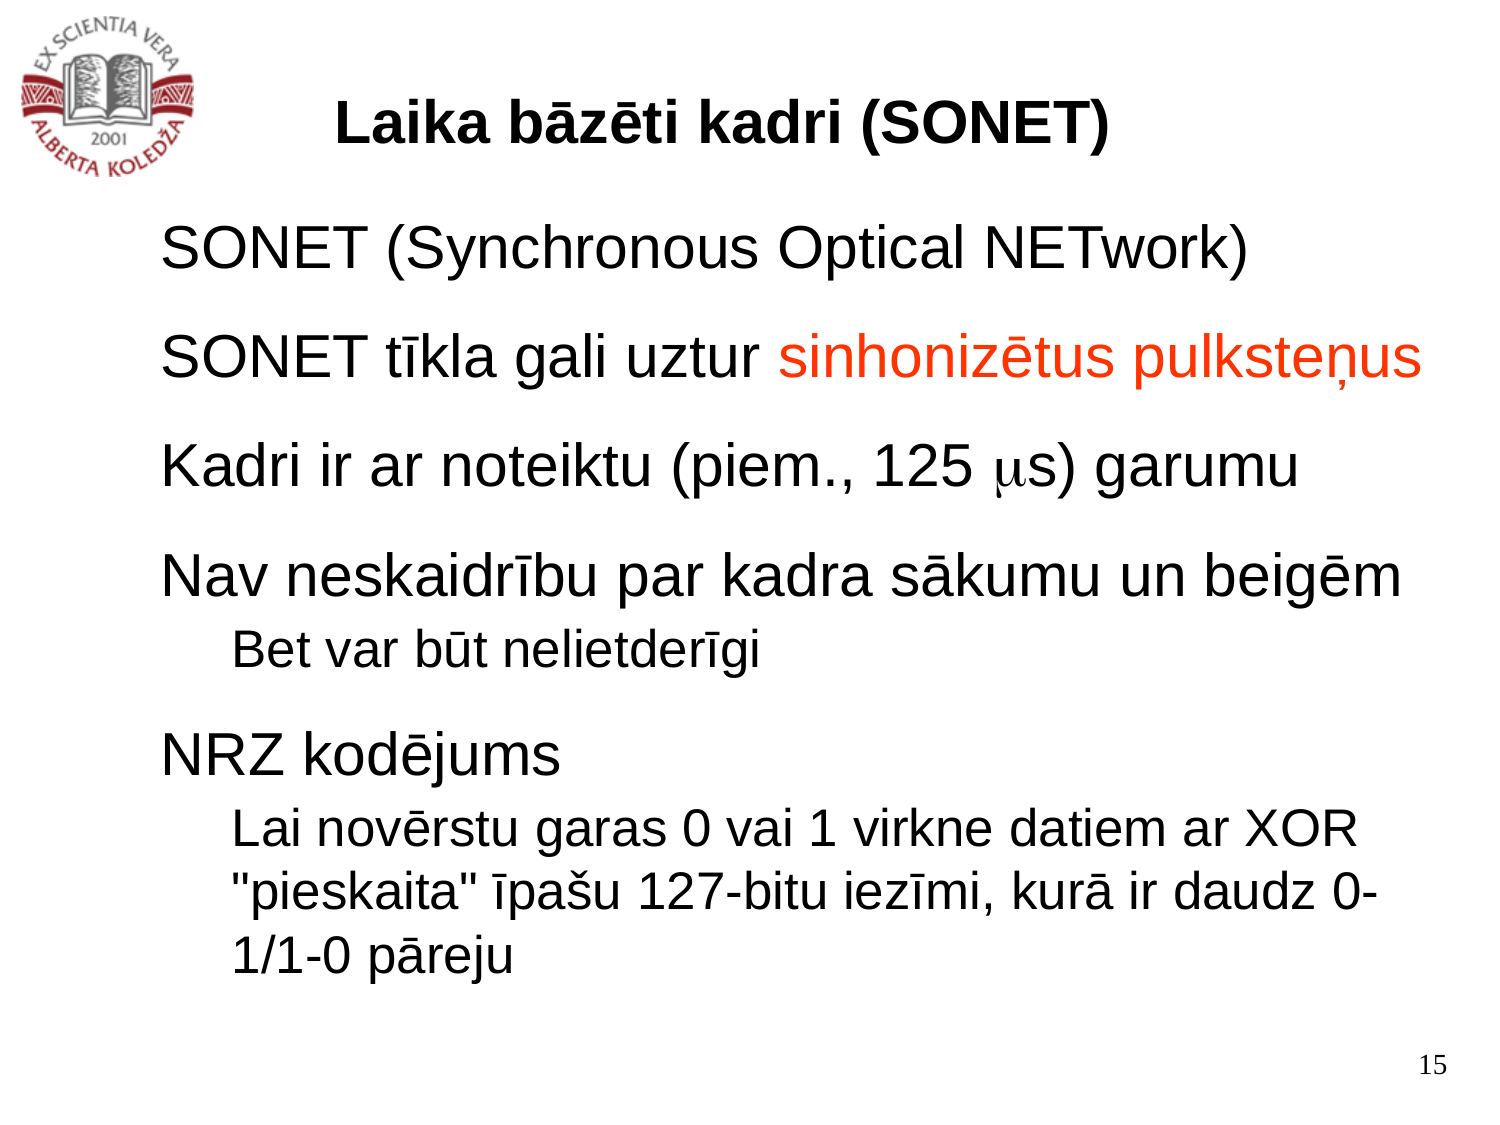

# Laika bāzēti kadri (SONET)
SONET (Synchronous Optical NETwork)
SONET tīkla gali uztur sinhonizētus pulksteņus
Kadri ir ar noteiktu (piem., 125 s) garumu
Nav neskaidrību par kadra sākumu un beigēm
Bet var būt nelietderīgi
NRZ kodējums
Lai novērstu garas 0 vai 1 virkne datiem ar XOR "pieskaita" īpašu 127-bitu iezīmi, kurā ir daudz 0-1/1-0 pāreju